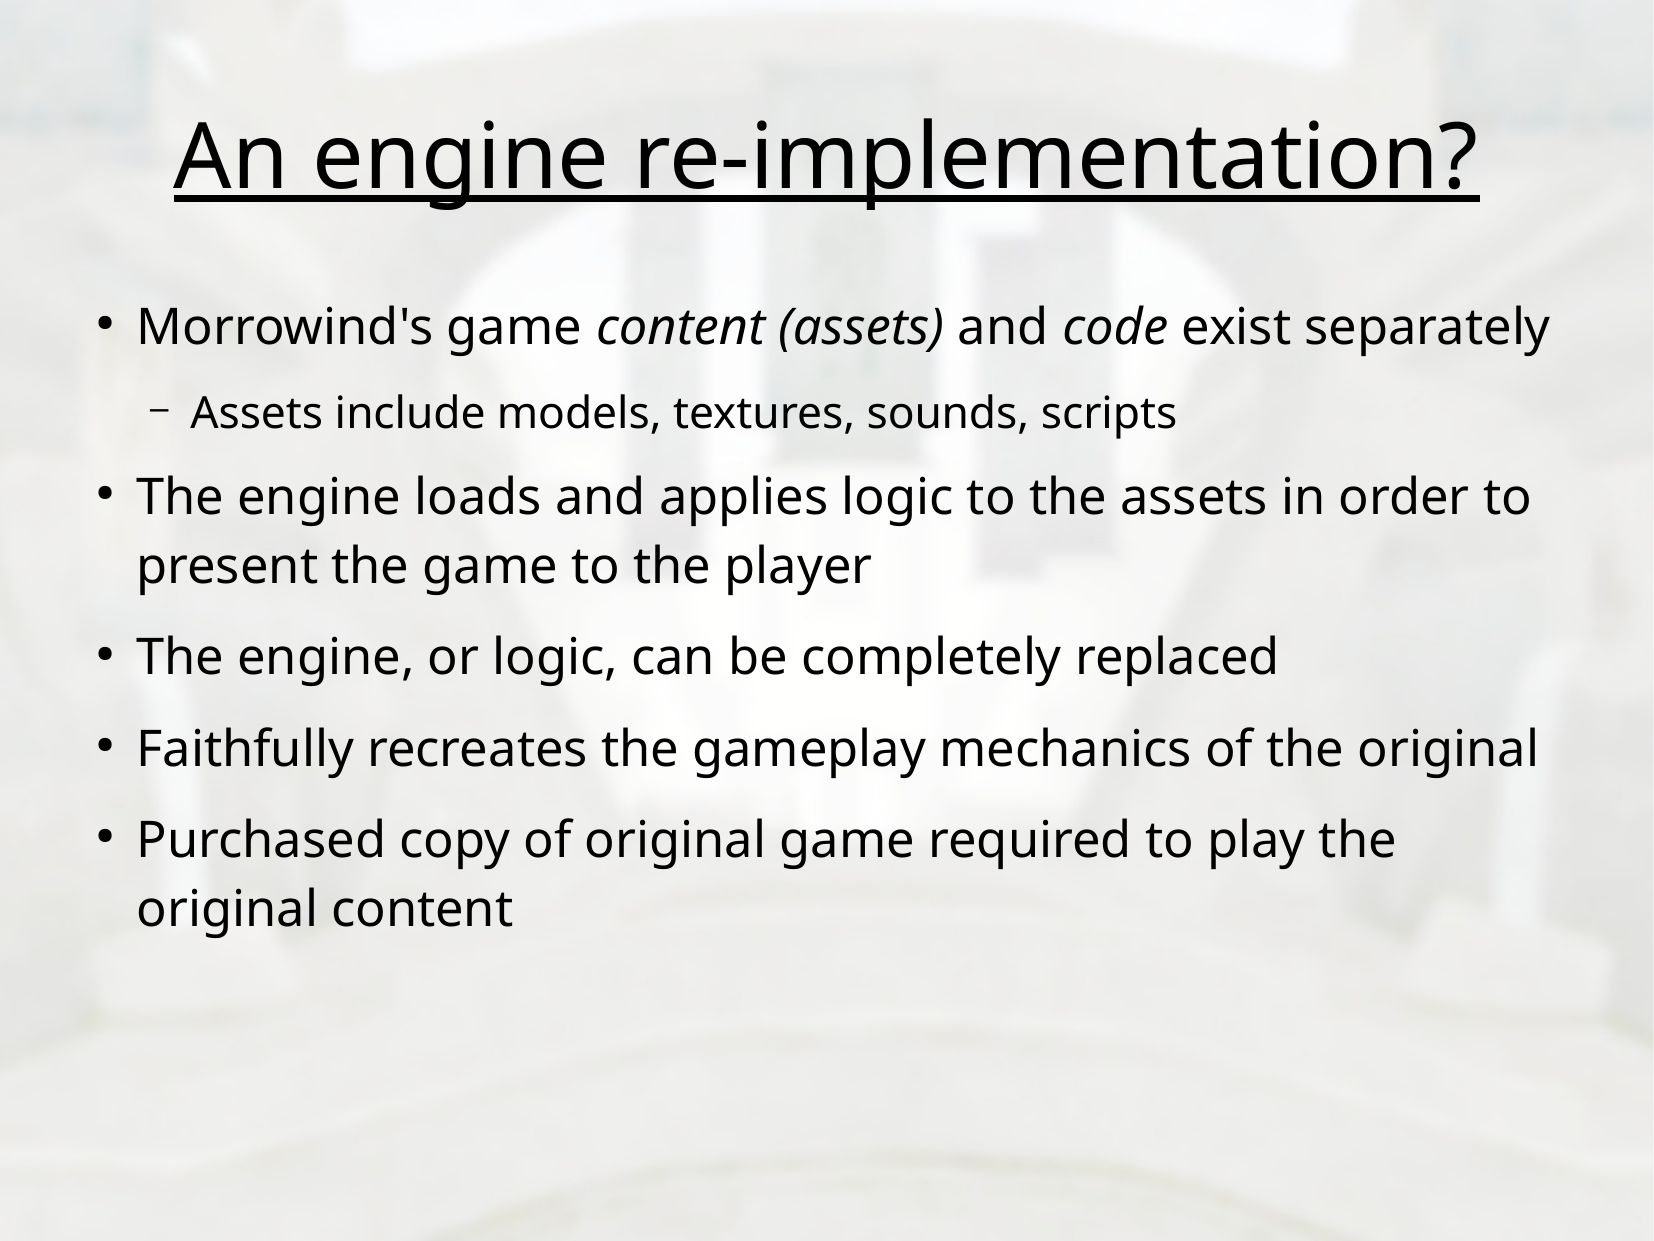

# An engine re-implementation?
Morrowind's game content (assets) and code exist separately
Assets include models, textures, sounds, scripts
The engine loads and applies logic to the assets in order to present the game to the player
The engine, or logic, can be completely replaced
Faithfully recreates the gameplay mechanics of the original
Purchased copy of original game required to play the original content